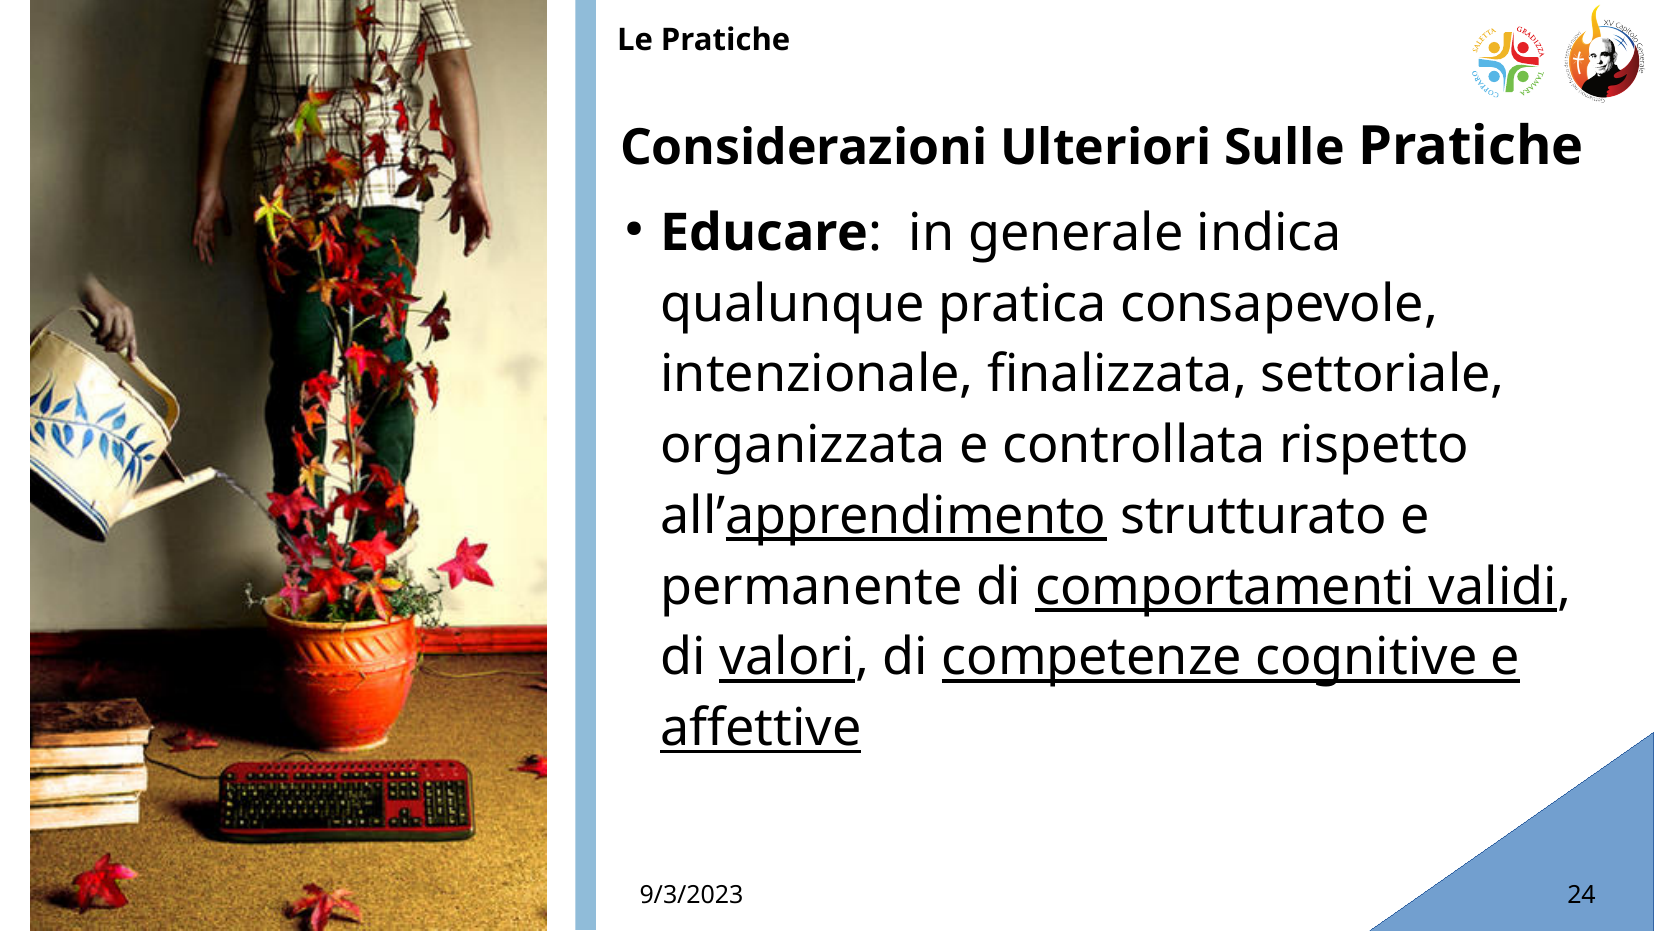

Le Pratiche
Considerazioni Ulteriori Sulle Pratiche
# Educare: in generale indica qualunque pratica consapevole, intenzionale, finalizzata, settoriale, organizzata e controllata rispetto all’apprendimento strutturato e permanente di comportamenti validi, di valori, di competenze cognitive e affettive